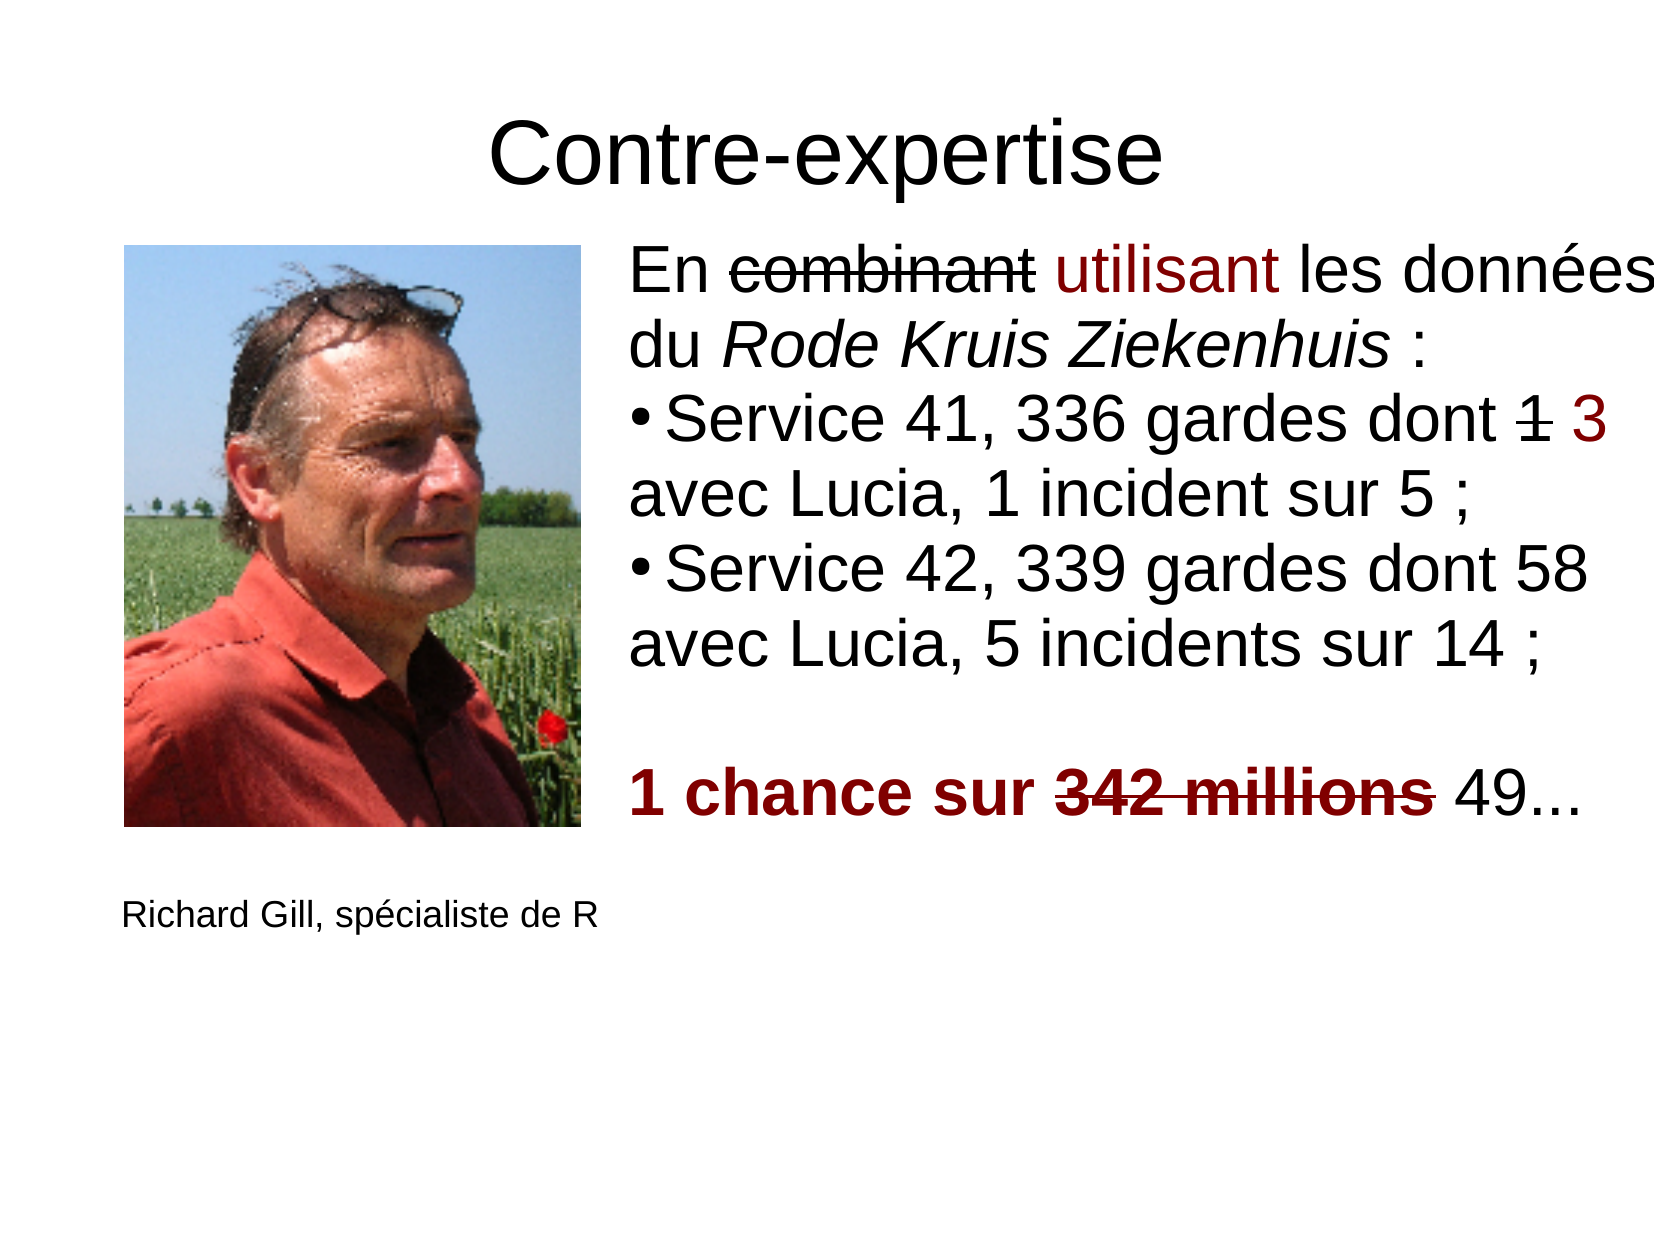

# Contre-expertise
En combinant utilisant les données
du Rode Kruis Ziekenhuis :
Service 41, 336 gardes dont 1 3
avec Lucia, 1 incident sur 5 ;
Service 42, 339 gardes dont 58
avec Lucia, 5 incidents sur 14 ;
1 chance sur 342 millions 49...
Richard Gill, spécialiste de R